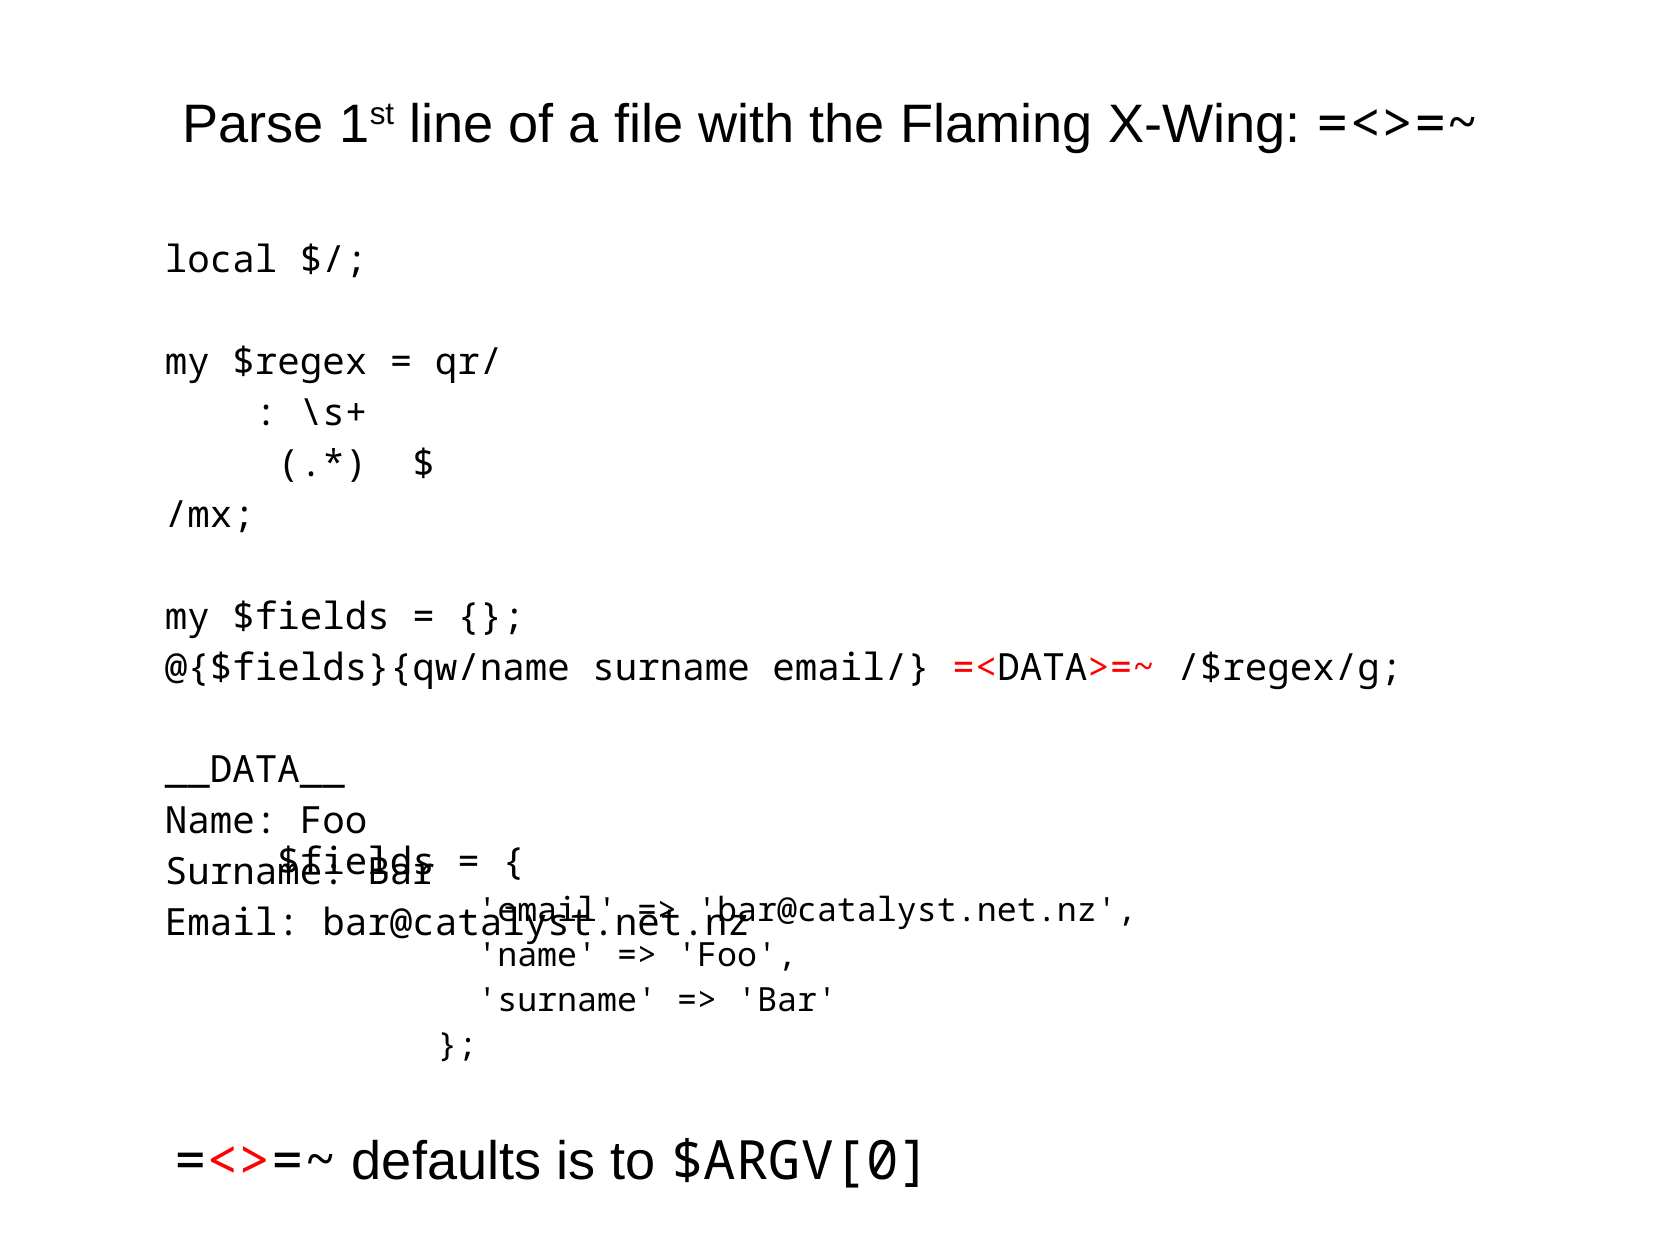

# Parse 1st line of a file with the Flaming X-Wing: =<>=~
local $/;
my $regex = qr/
 : \s+
 (.*) $
/mx;
my $fields = {};
@{$fields}{qw/name surname email/} =<DATA>=~ /$regex/g;
__DATA__
Name: Foo
Surname: Bar
Email: bar@catalyst.net.nz
$fields = {
 'email' => 'bar@catalyst.net.nz',
 'name' => 'Foo',
 'surname' => 'Bar'
 };
=<>=~ defaults is to $ARGV[0]